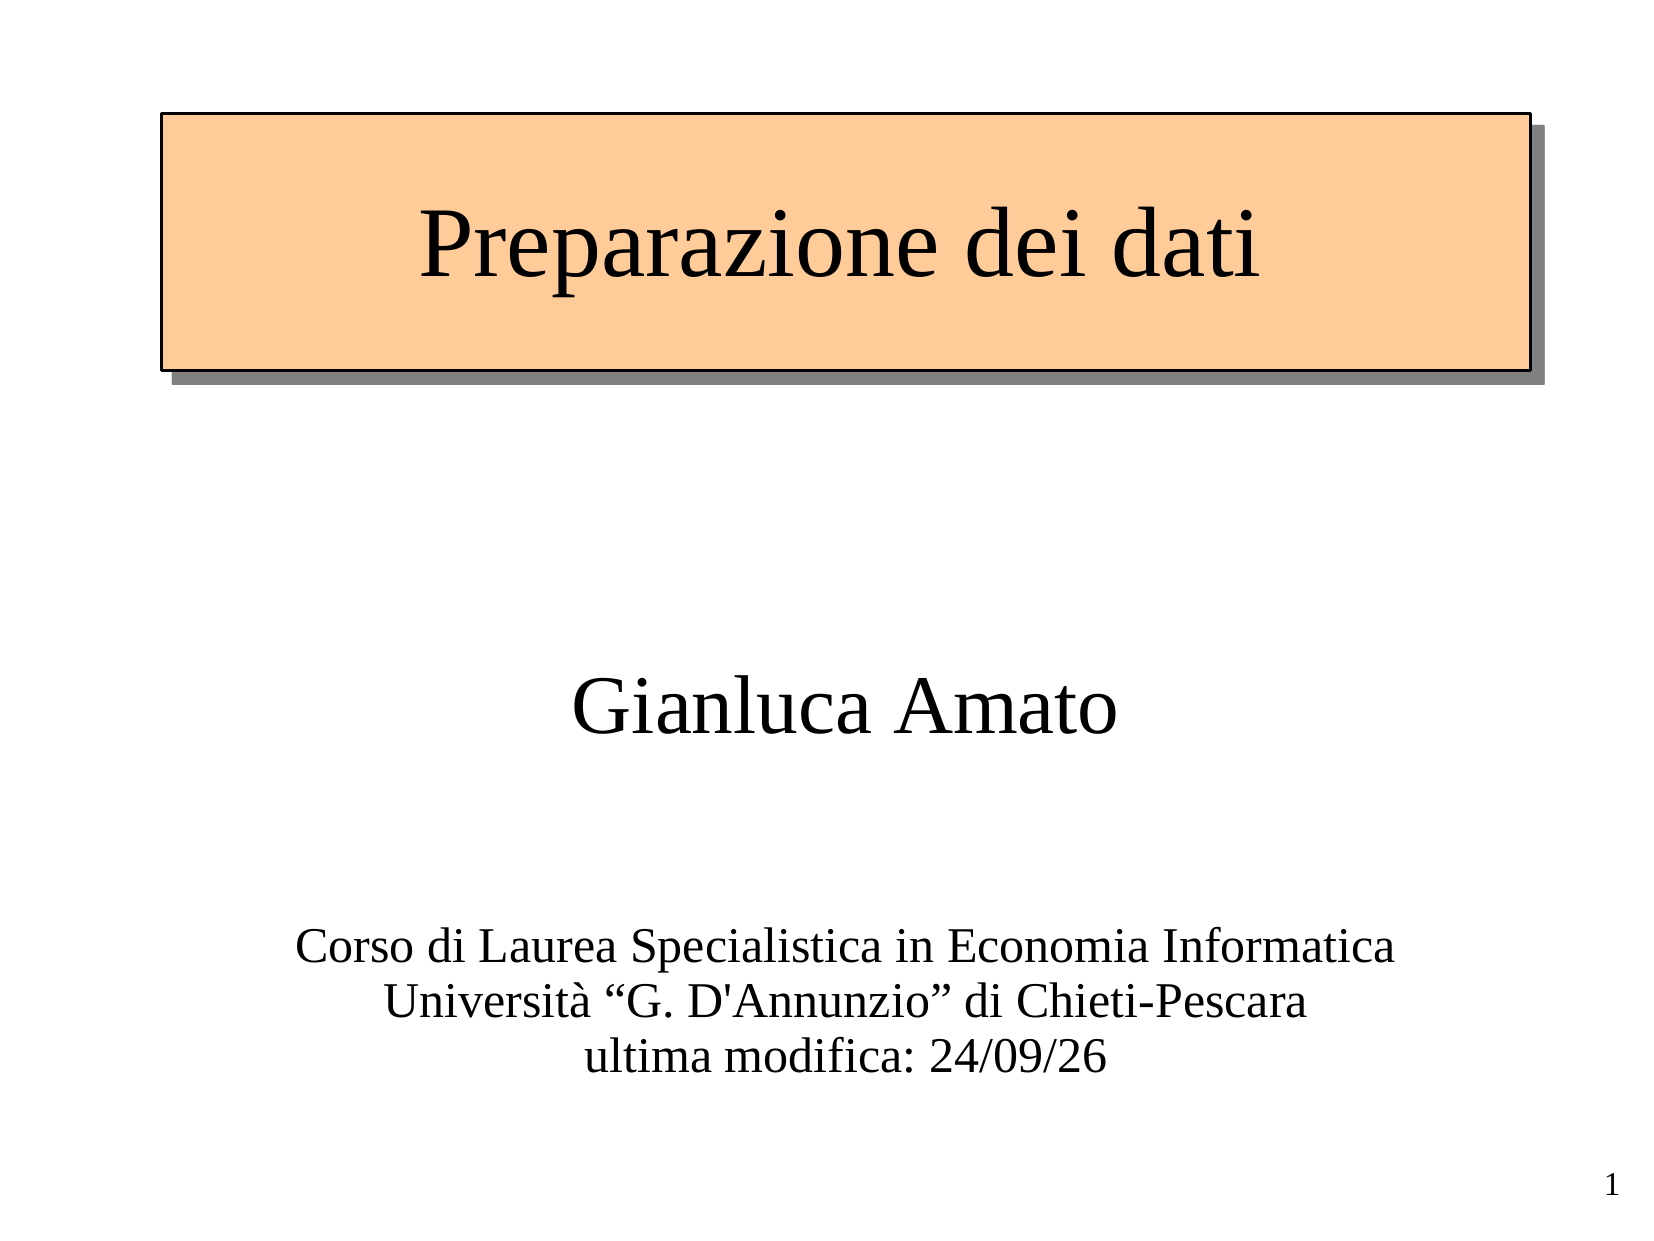

Preparazione dei dati
Gianluca Amato
Corso di Laurea Specialistica in Economia Informatica
Università “G. D'Annunzio” di Chieti-Pescara
ultima modifica: